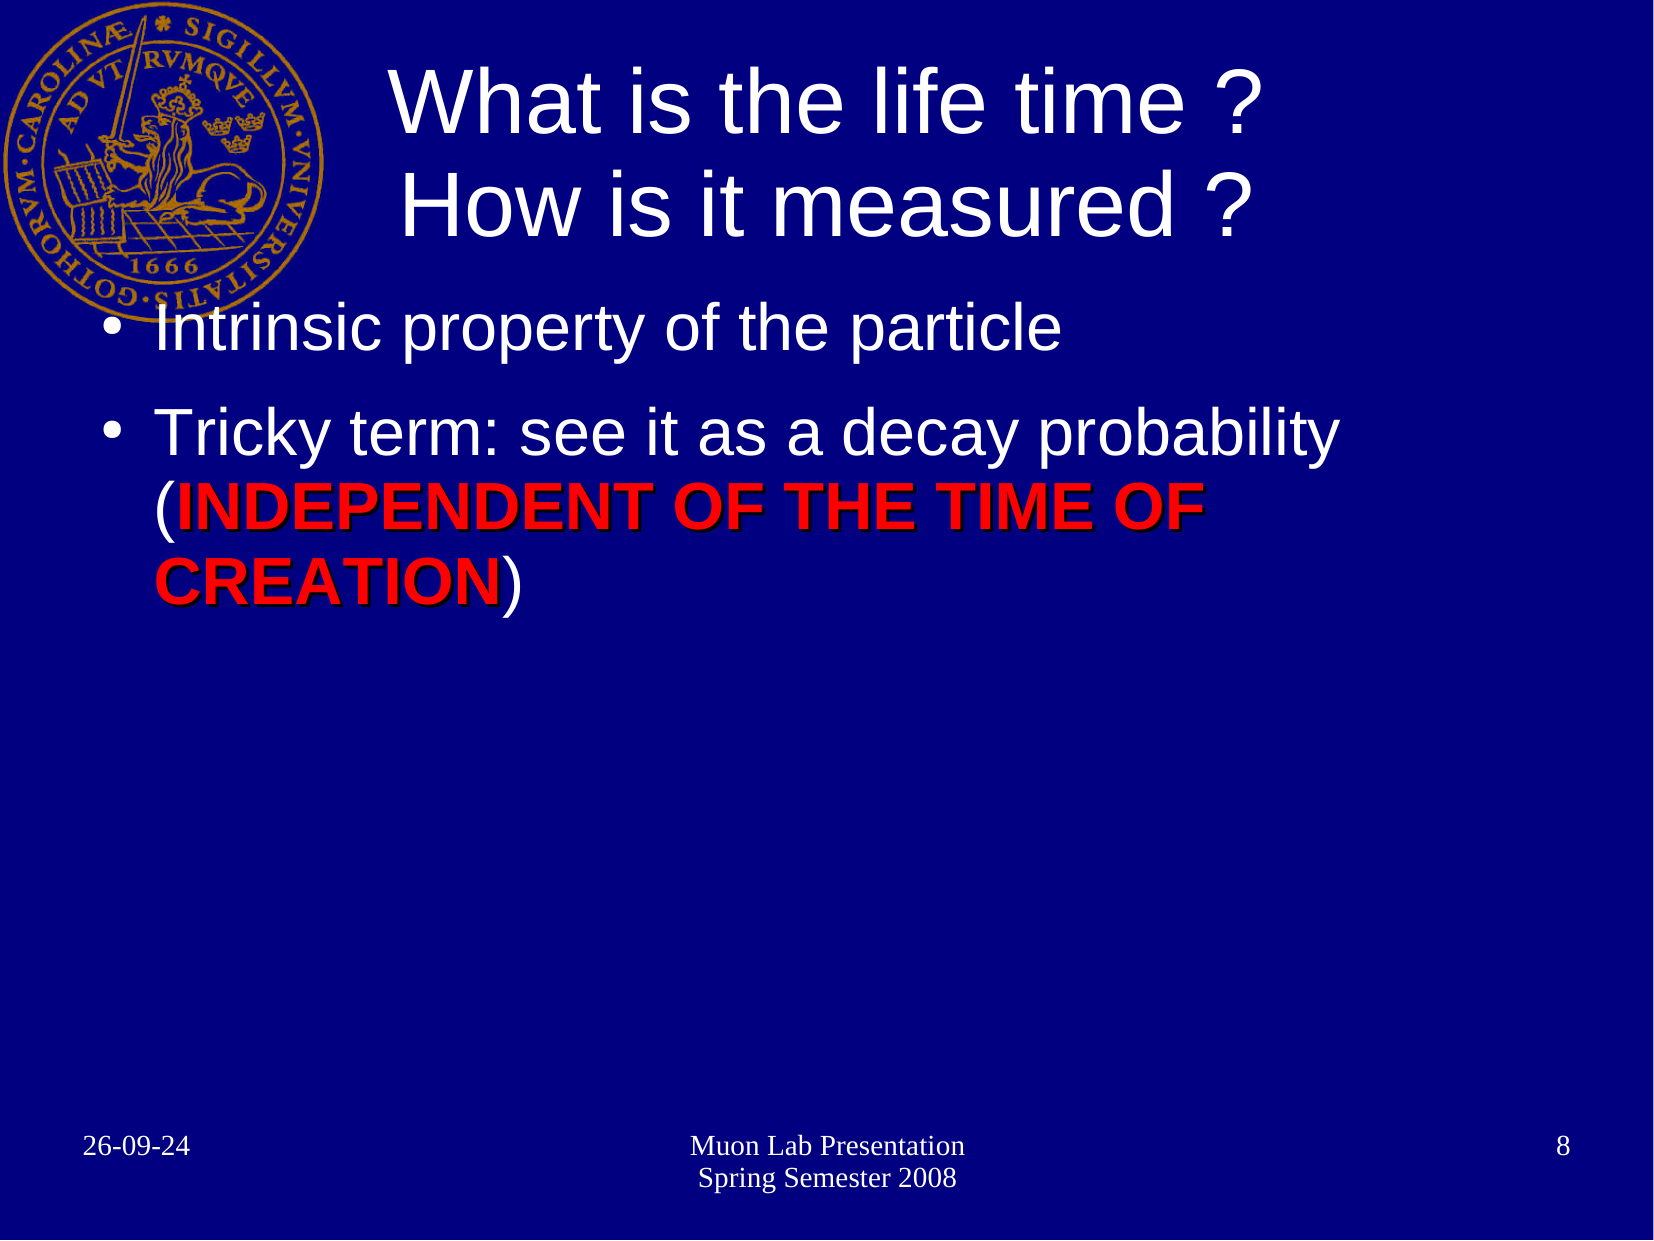

# What is the life time ? How is it measured ?
Intrinsic property of the particle
Tricky term: see it as a decay probability (INDEPENDENT OF THE TIME OF CREATION)
8